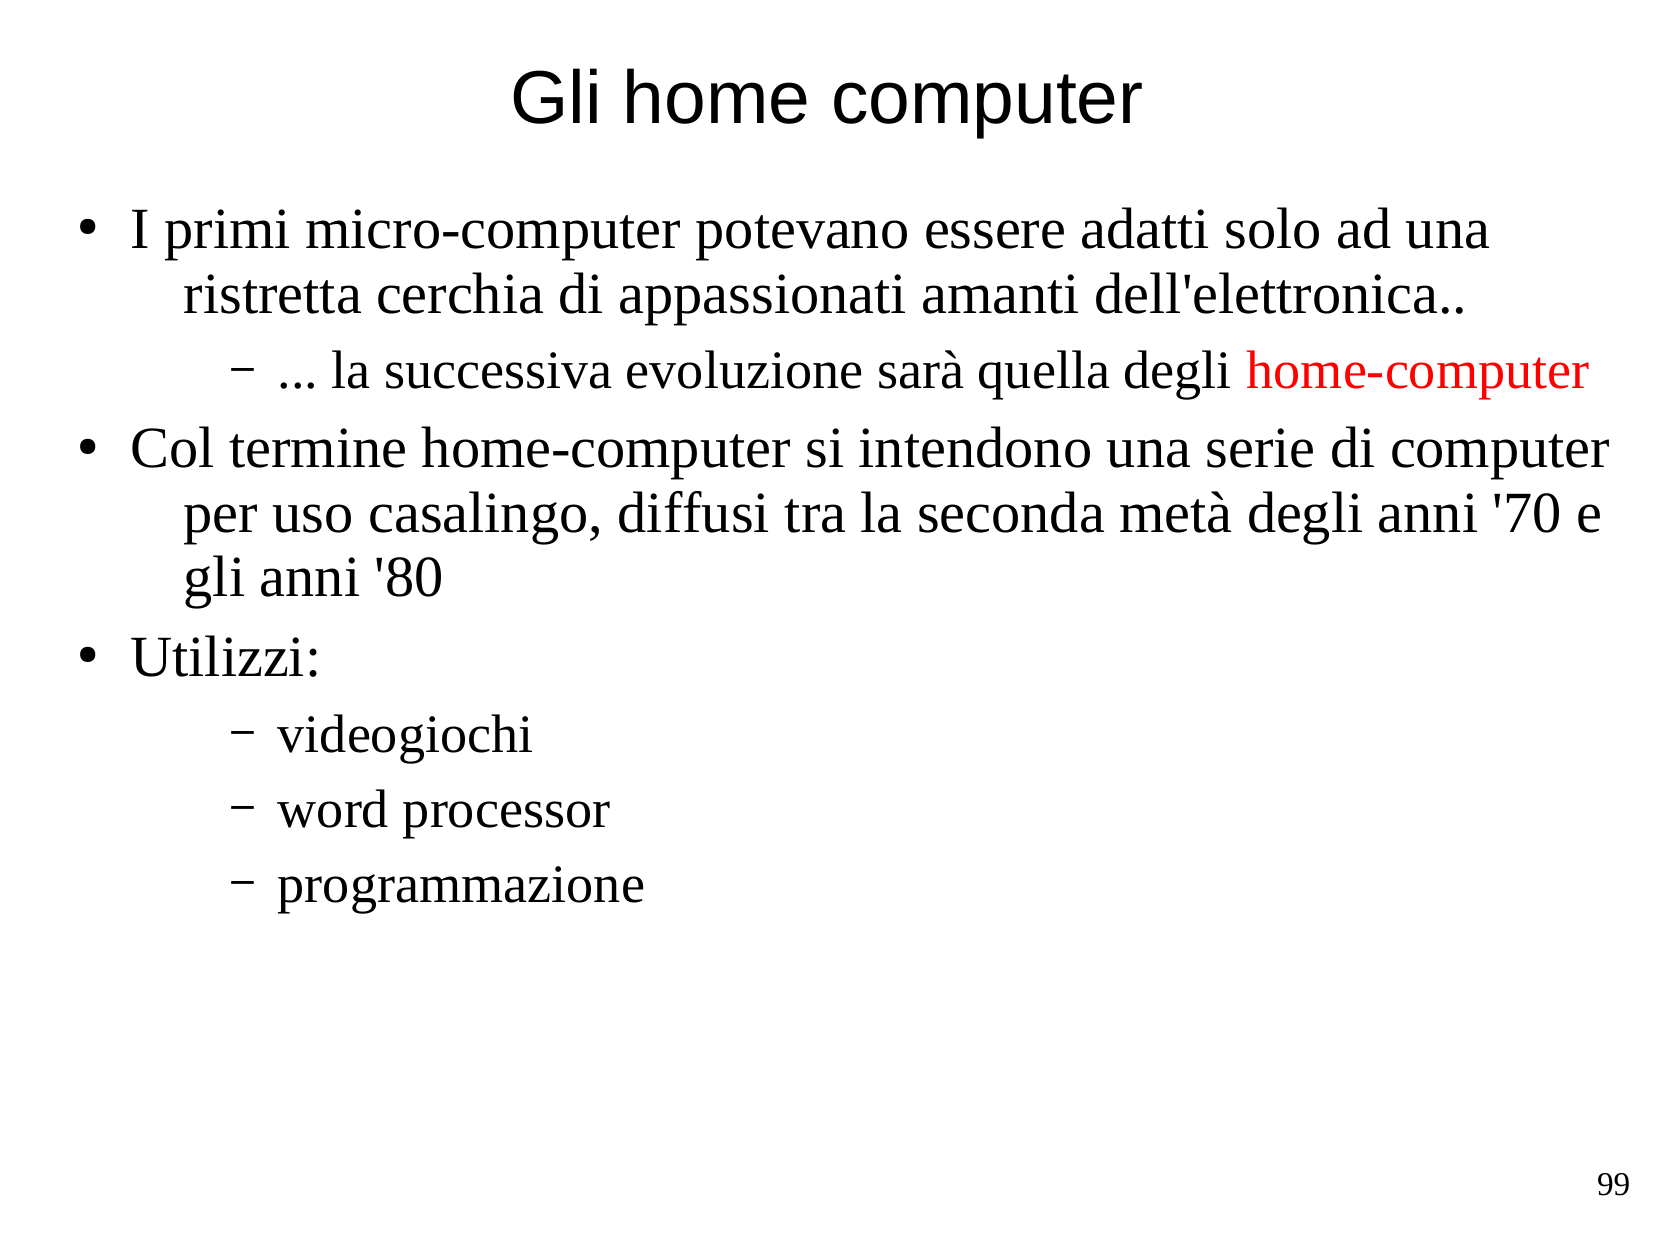

# Gli home computer
I primi micro-computer potevano essere adatti solo ad una ristretta cerchia di appassionati amanti dell'elettronica..
... la successiva evoluzione sarà quella degli home-computer
Col termine home-computer si intendono una serie di computer per uso casalingo, diffusi tra la seconda metà degli anni '70 e gli anni '80
Utilizzi:
videogiochi
word processor
programmazione